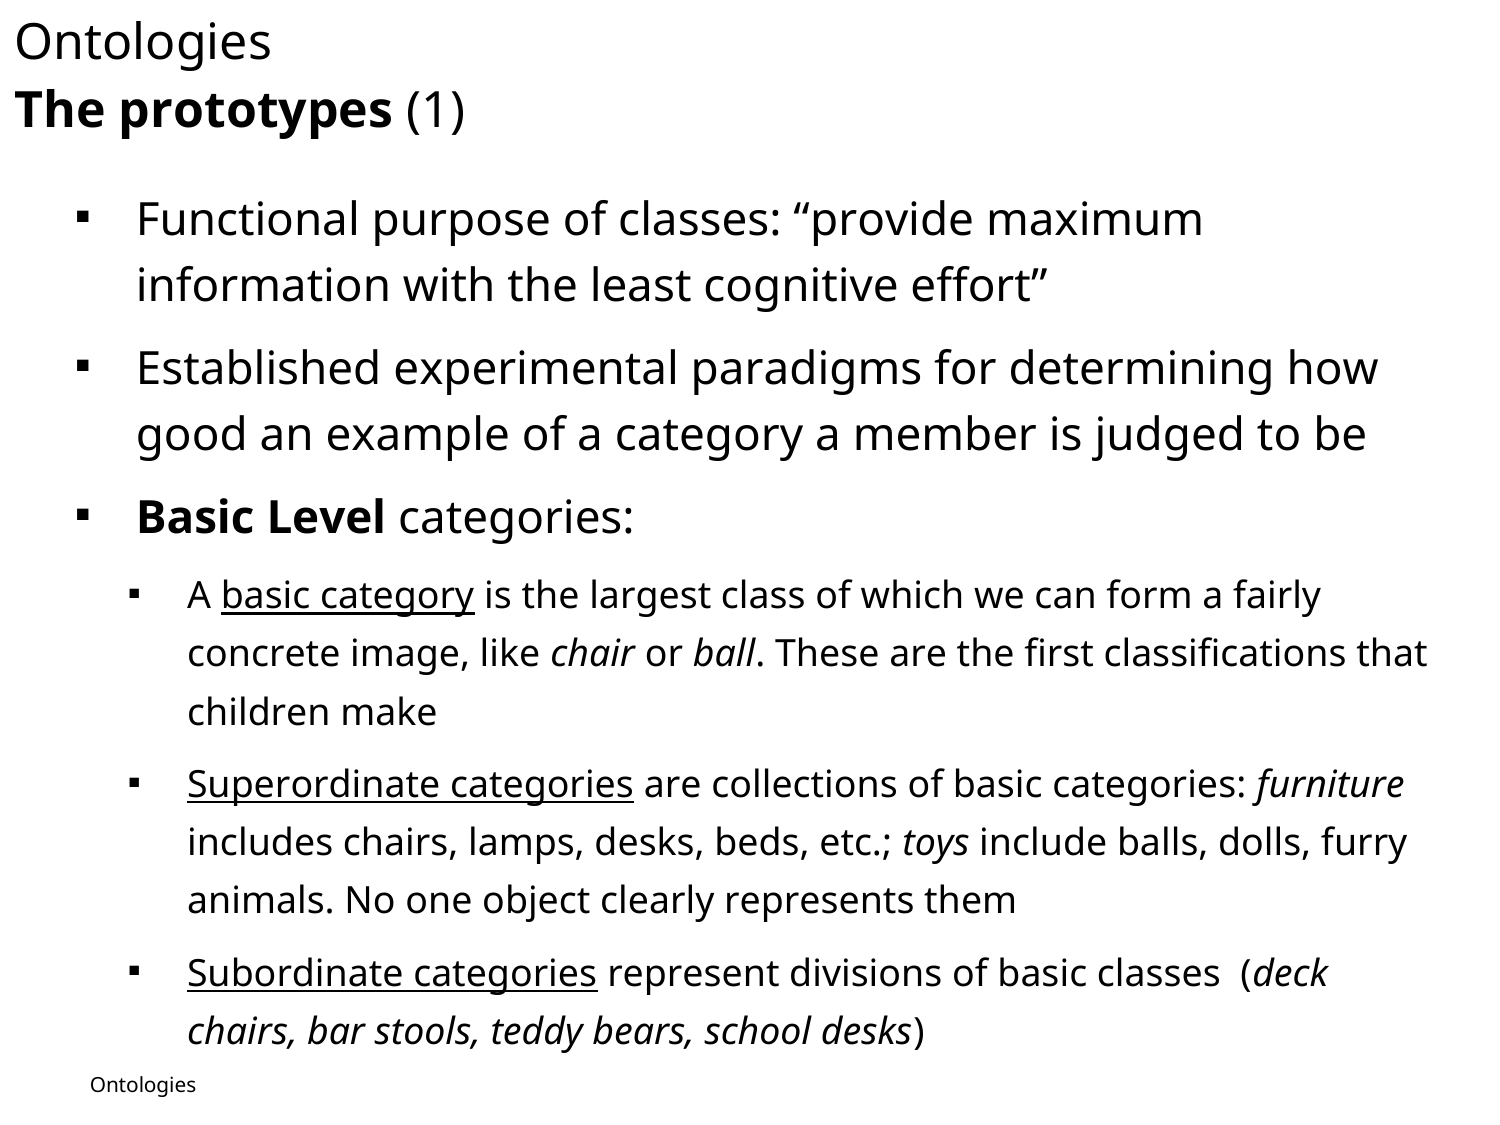

Ontologies
The prototypes (1)
# Functional purpose of classes: “provide maximum information with the least cognitive effort”
Established experimental paradigms for determining how good an example of a category a member is judged to be
Basic Level categories:
A basic category is the largest class of which we can form a fairly concrete image, like chair or ball. These are the first classifications that children make
Superordinate categories are collections of basic categories: furniture includes chairs, lamps, desks, beds, etc.; toys include balls, dolls, furry animals. No one object clearly represents them
Subordinate categories represent divisions of basic classes (deck chairs, bar stools, teddy bears, school desks)